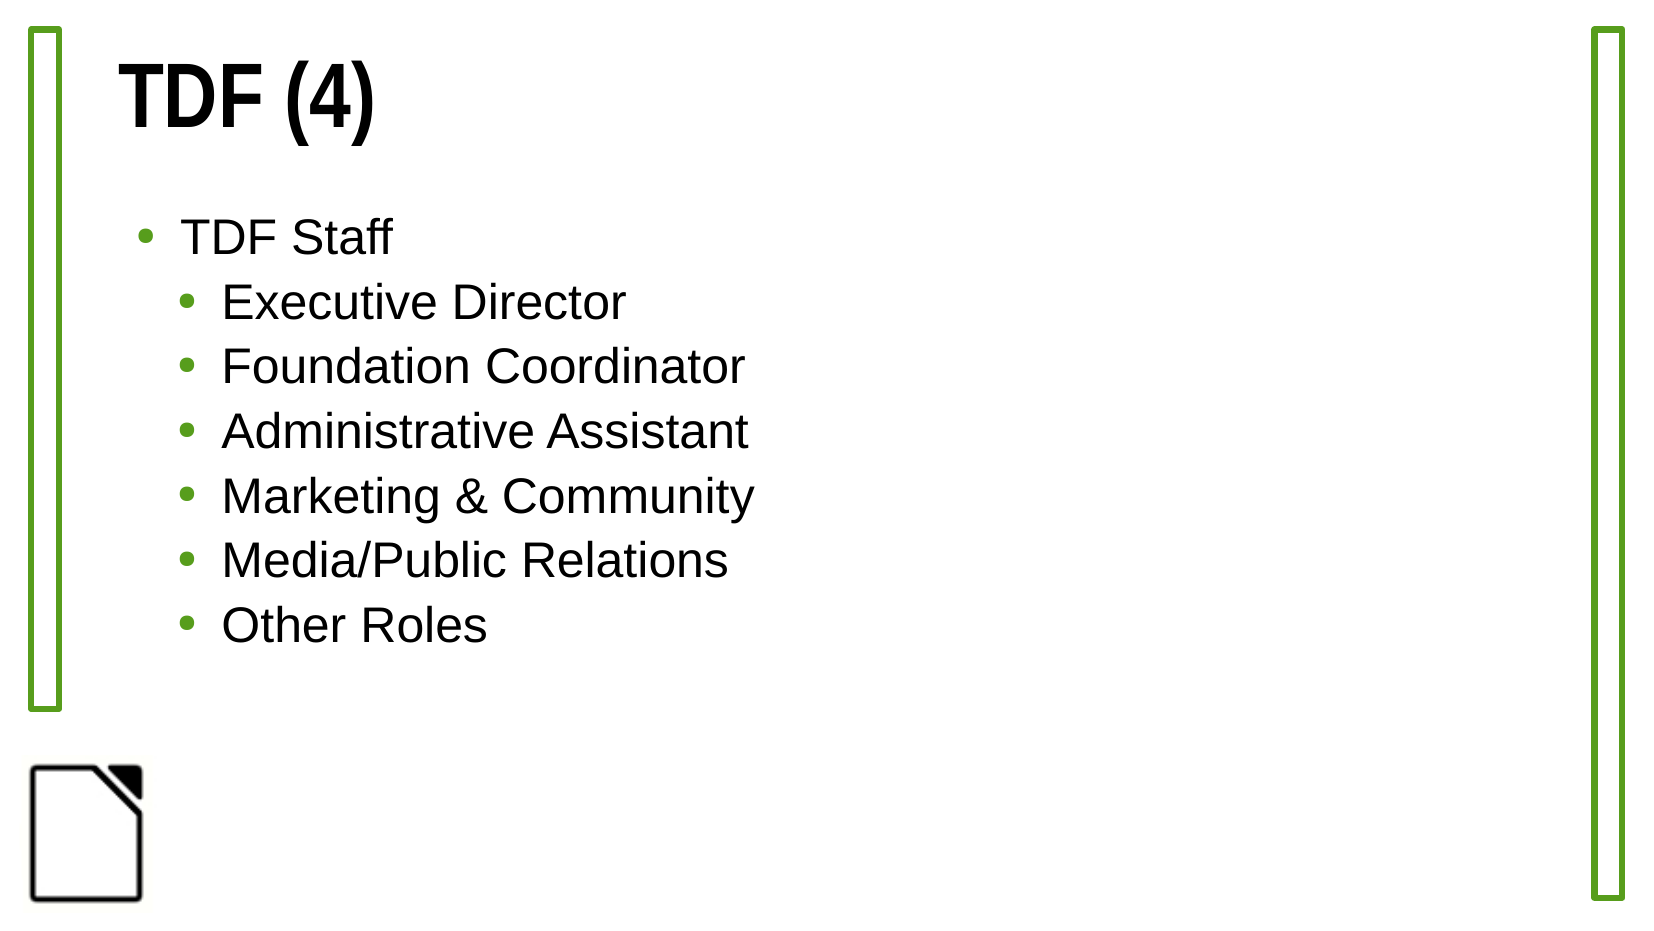

# TDF (4)
TDF Staff
Executive Director
Foundation Coordinator
Administrative Assistant
Marketing & Community
Media/Public Relations
Other Roles